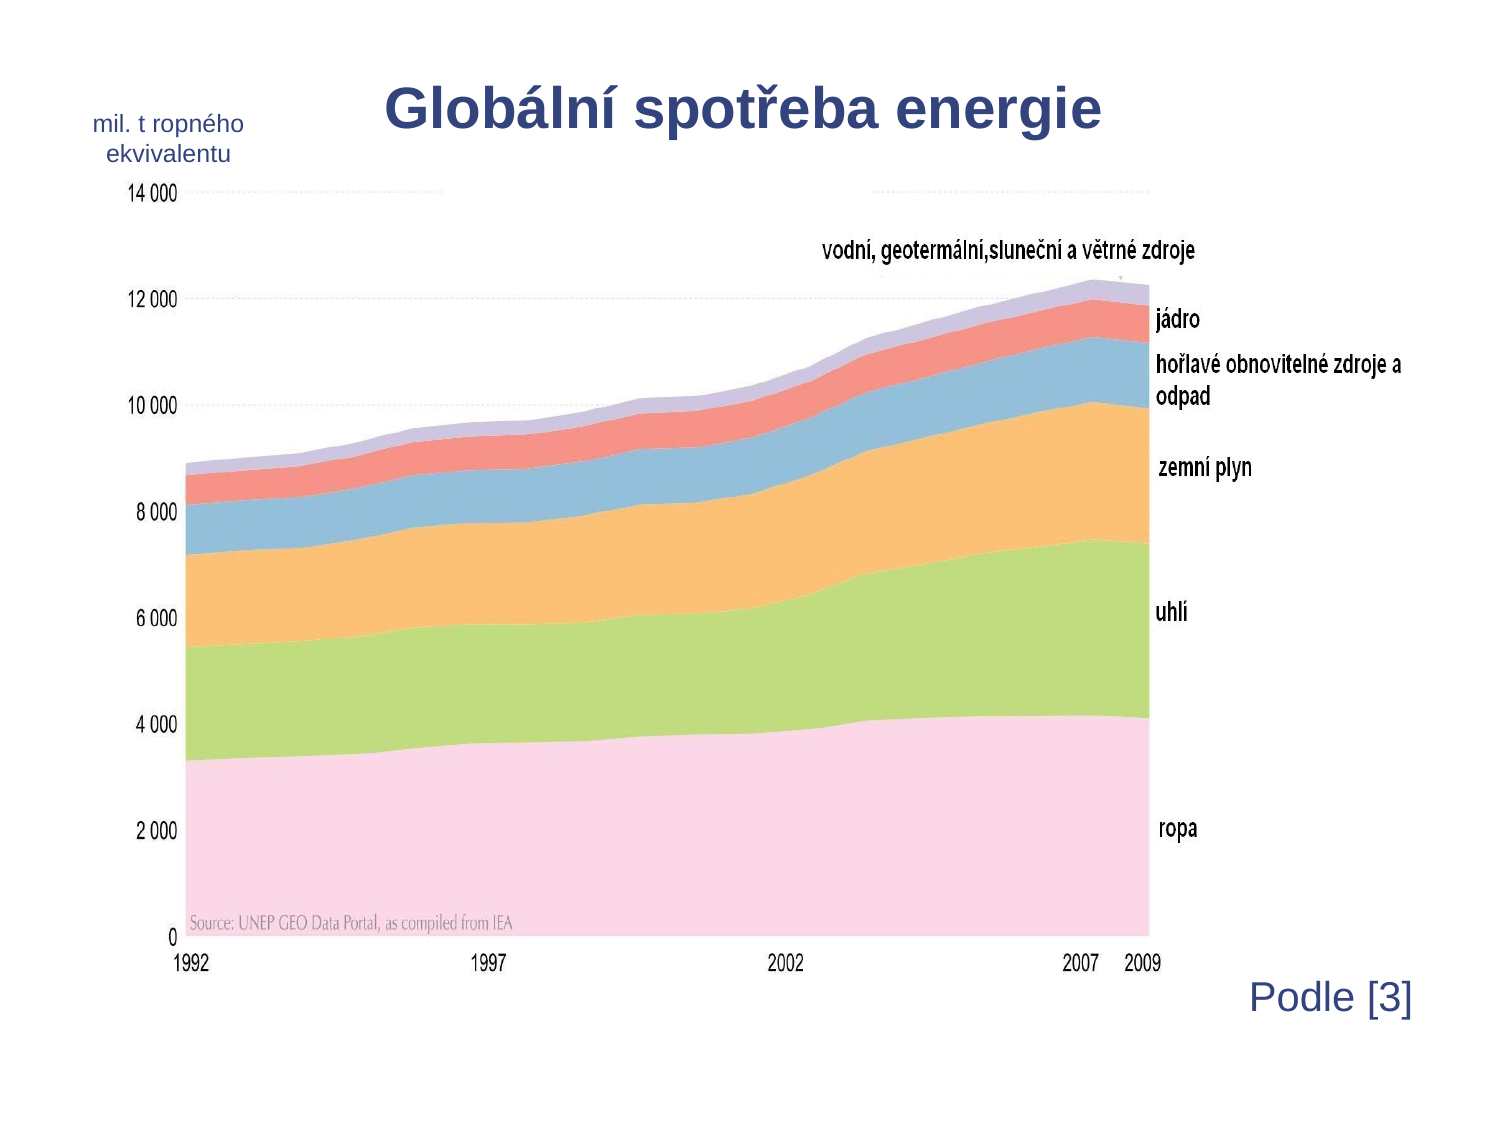

Globální spotřeba energie
mil. t ropného ekvivalentu
Podle [3]